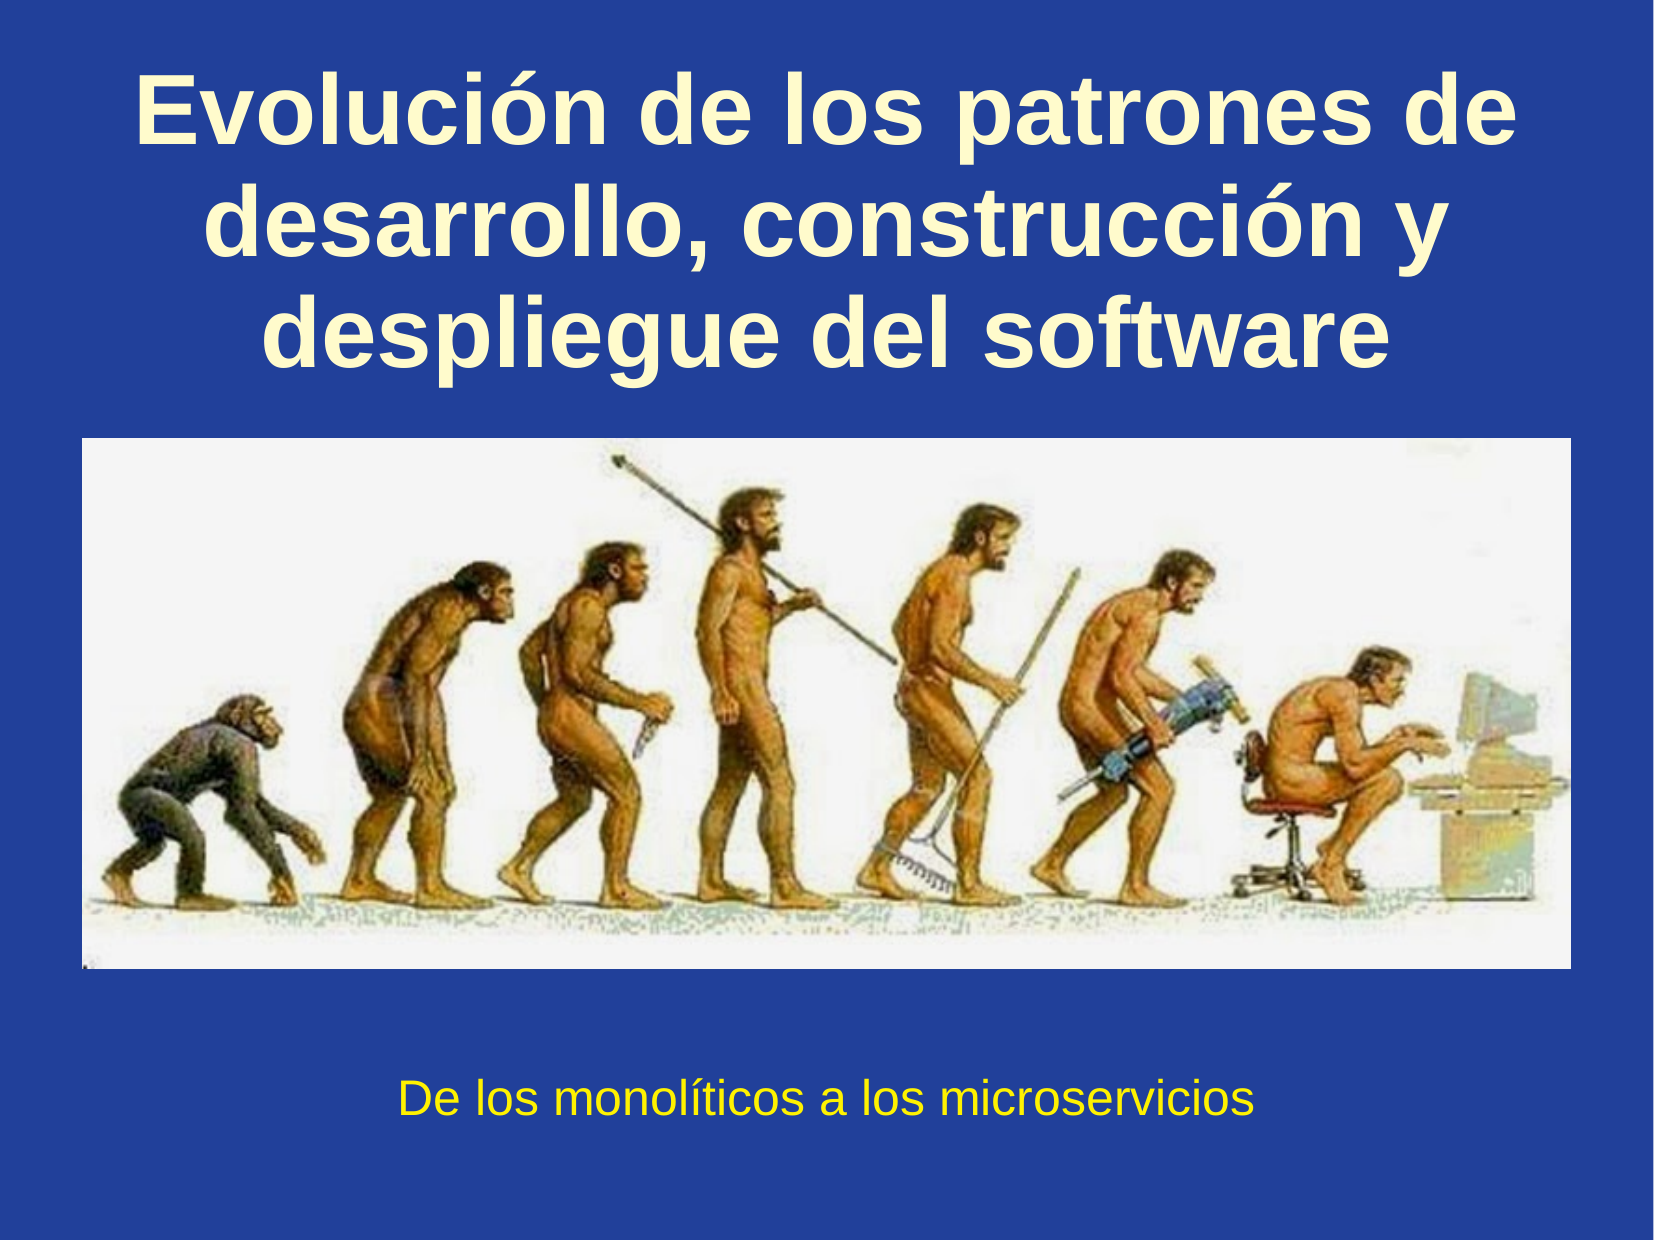

# Evolución de los patrones de desarrollo, construcción y despliegue del software
De los monolíticos a los microservicios